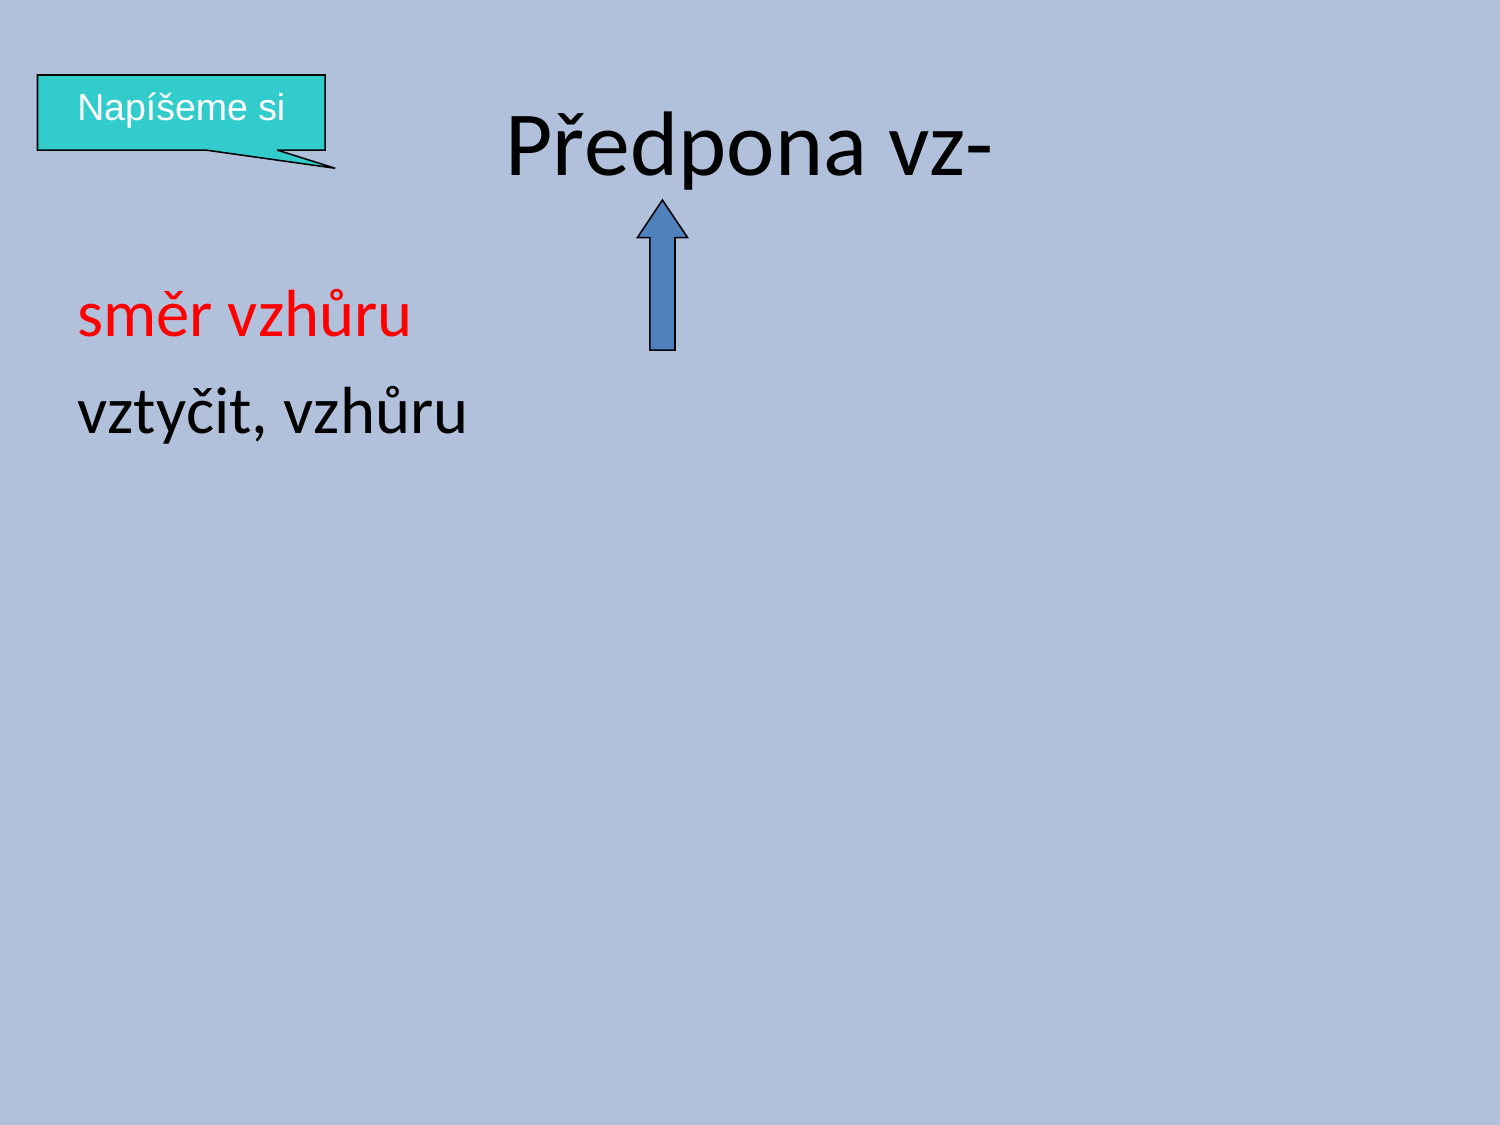

# Předpona vz-
Napíšeme si
směr vzhůru
vztyčit, vzhůru